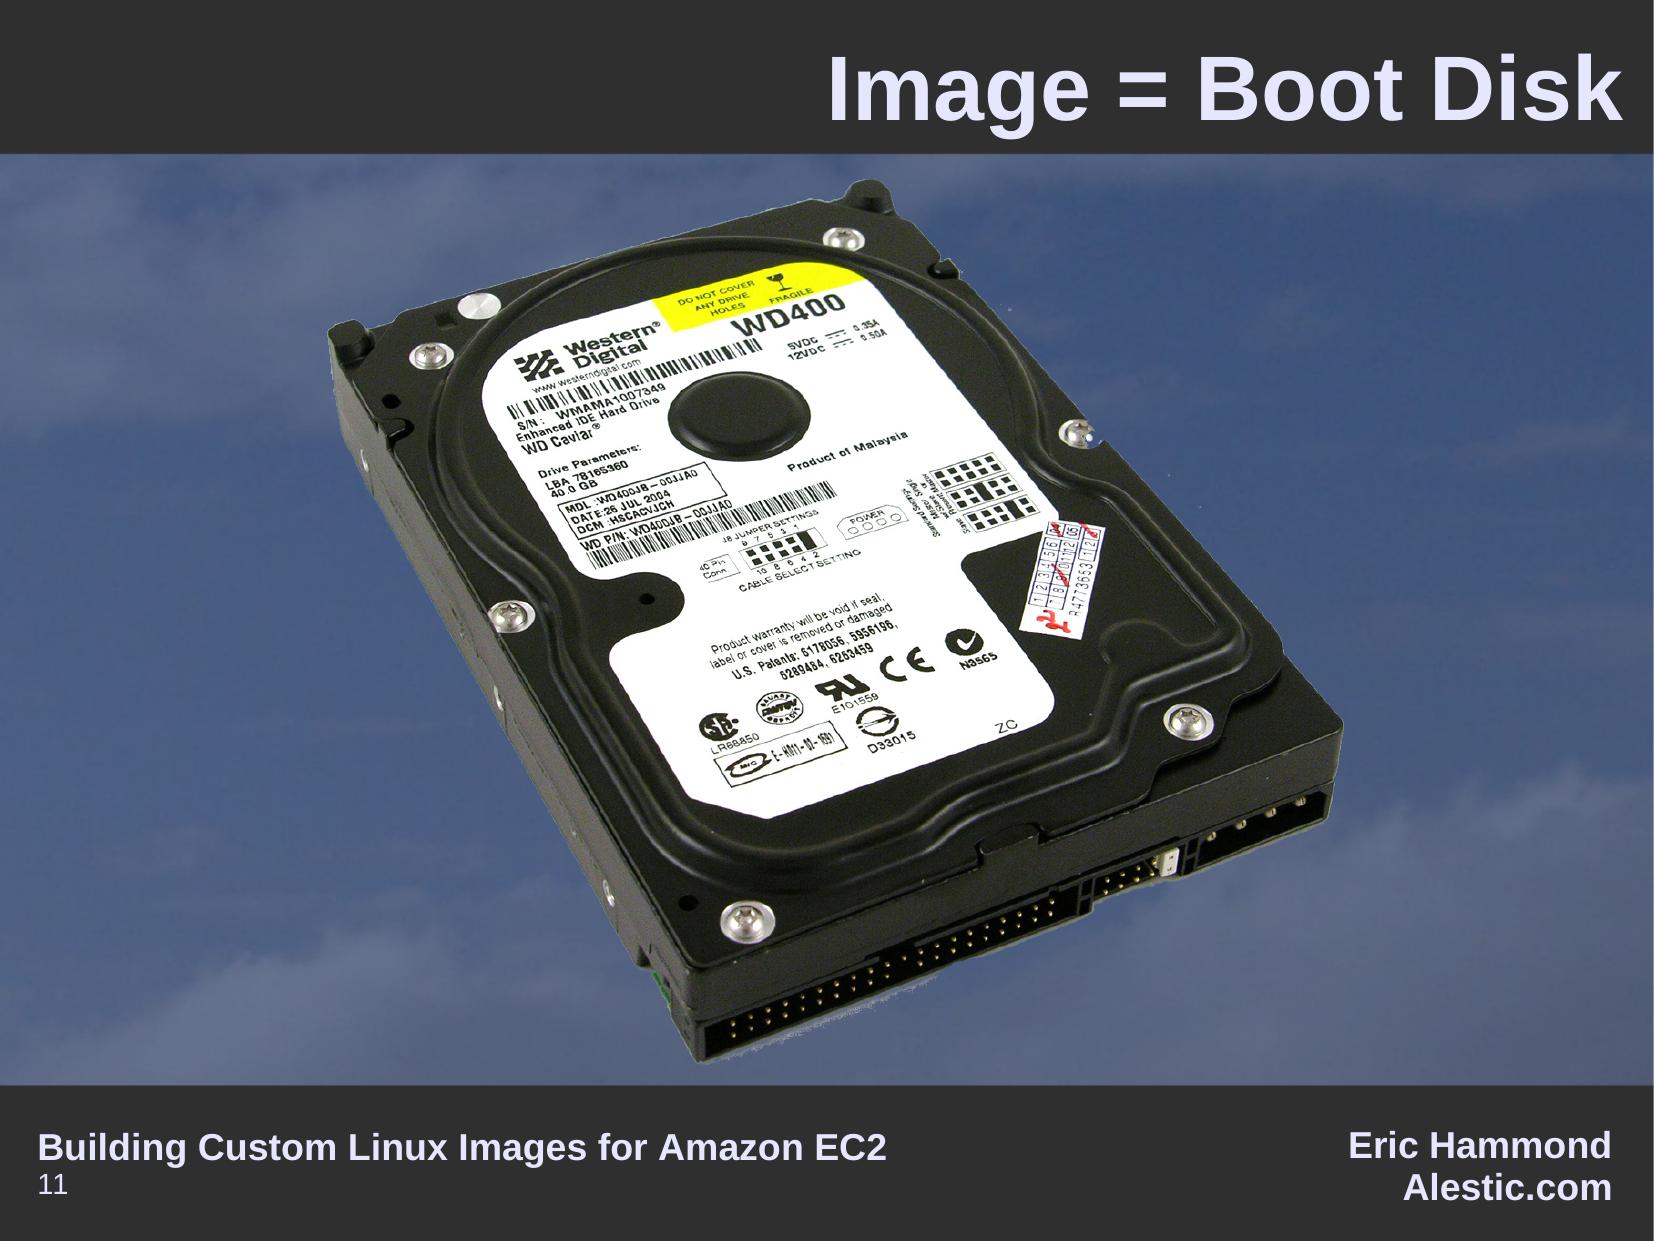

# Image = Boot Disk
11
Eric Hammond
Alestic.com